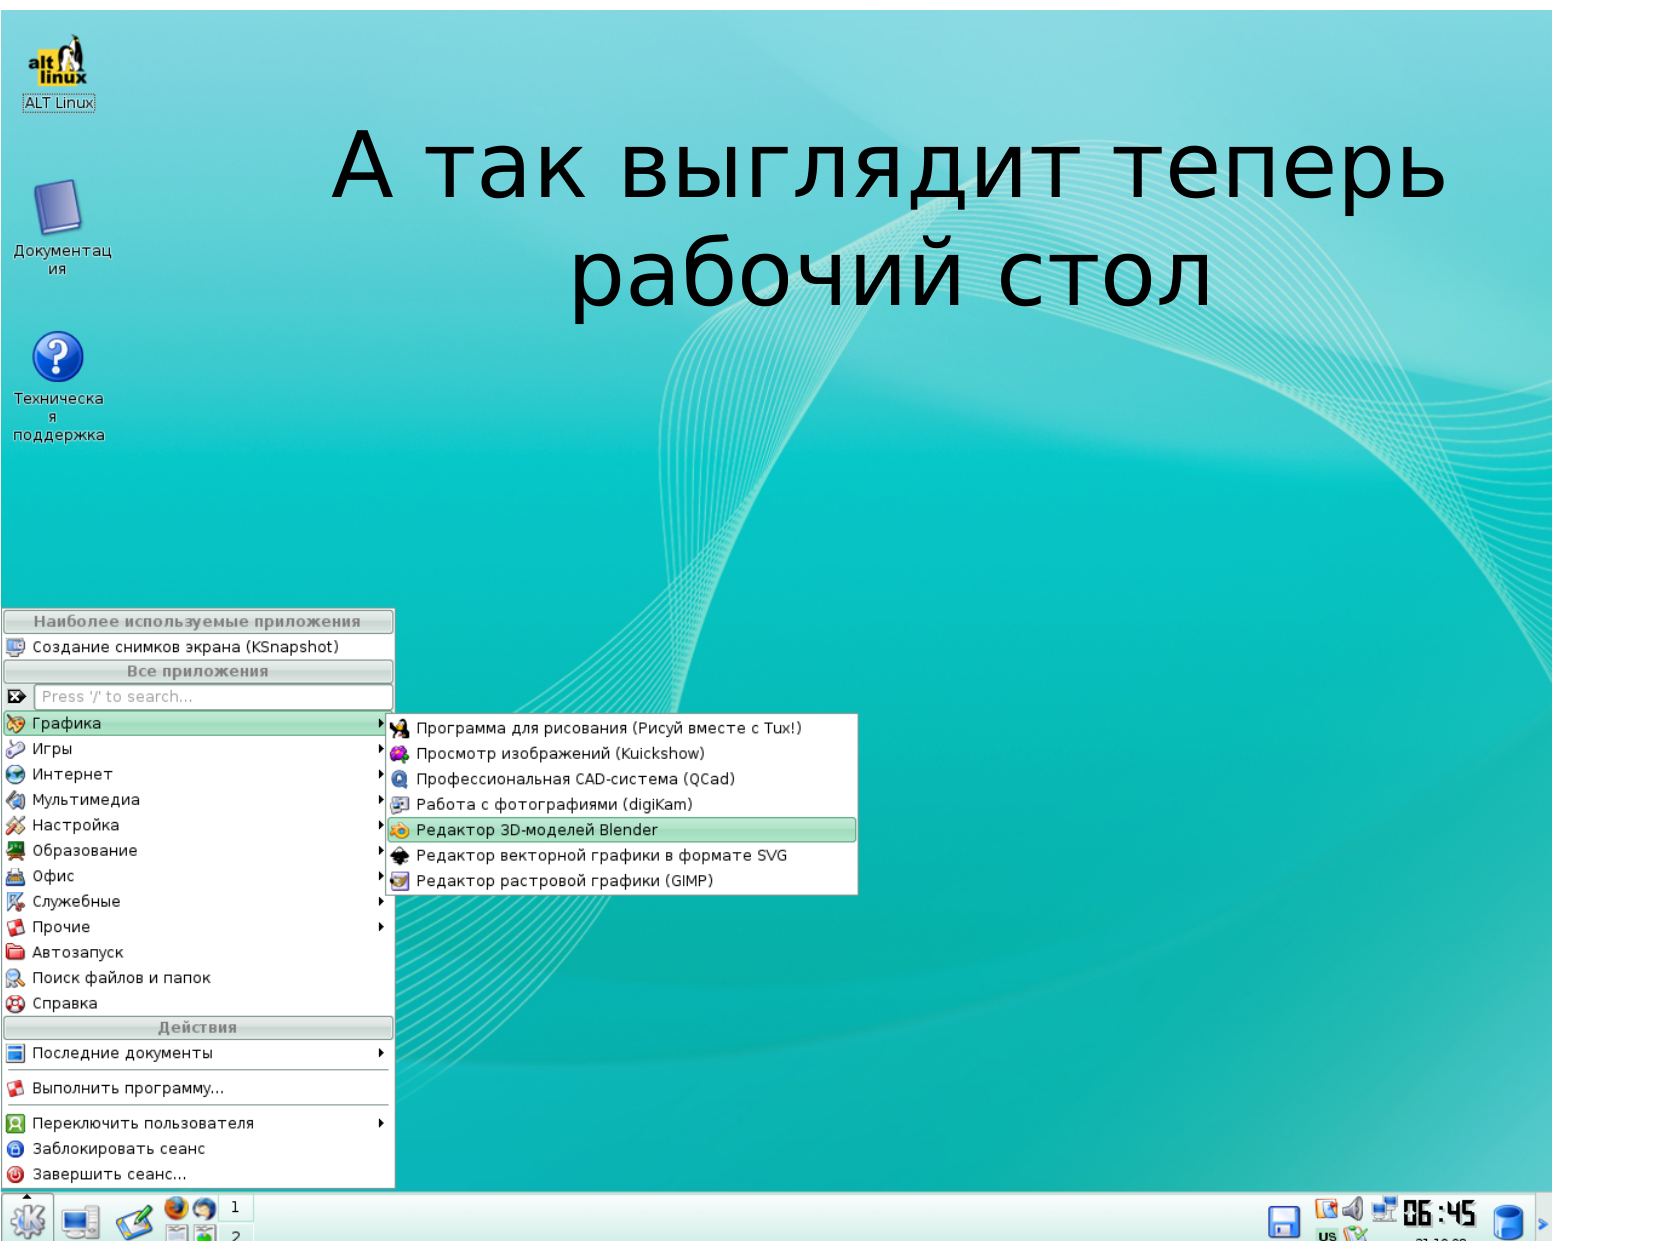

# А так выглядит теперь рабочий стол